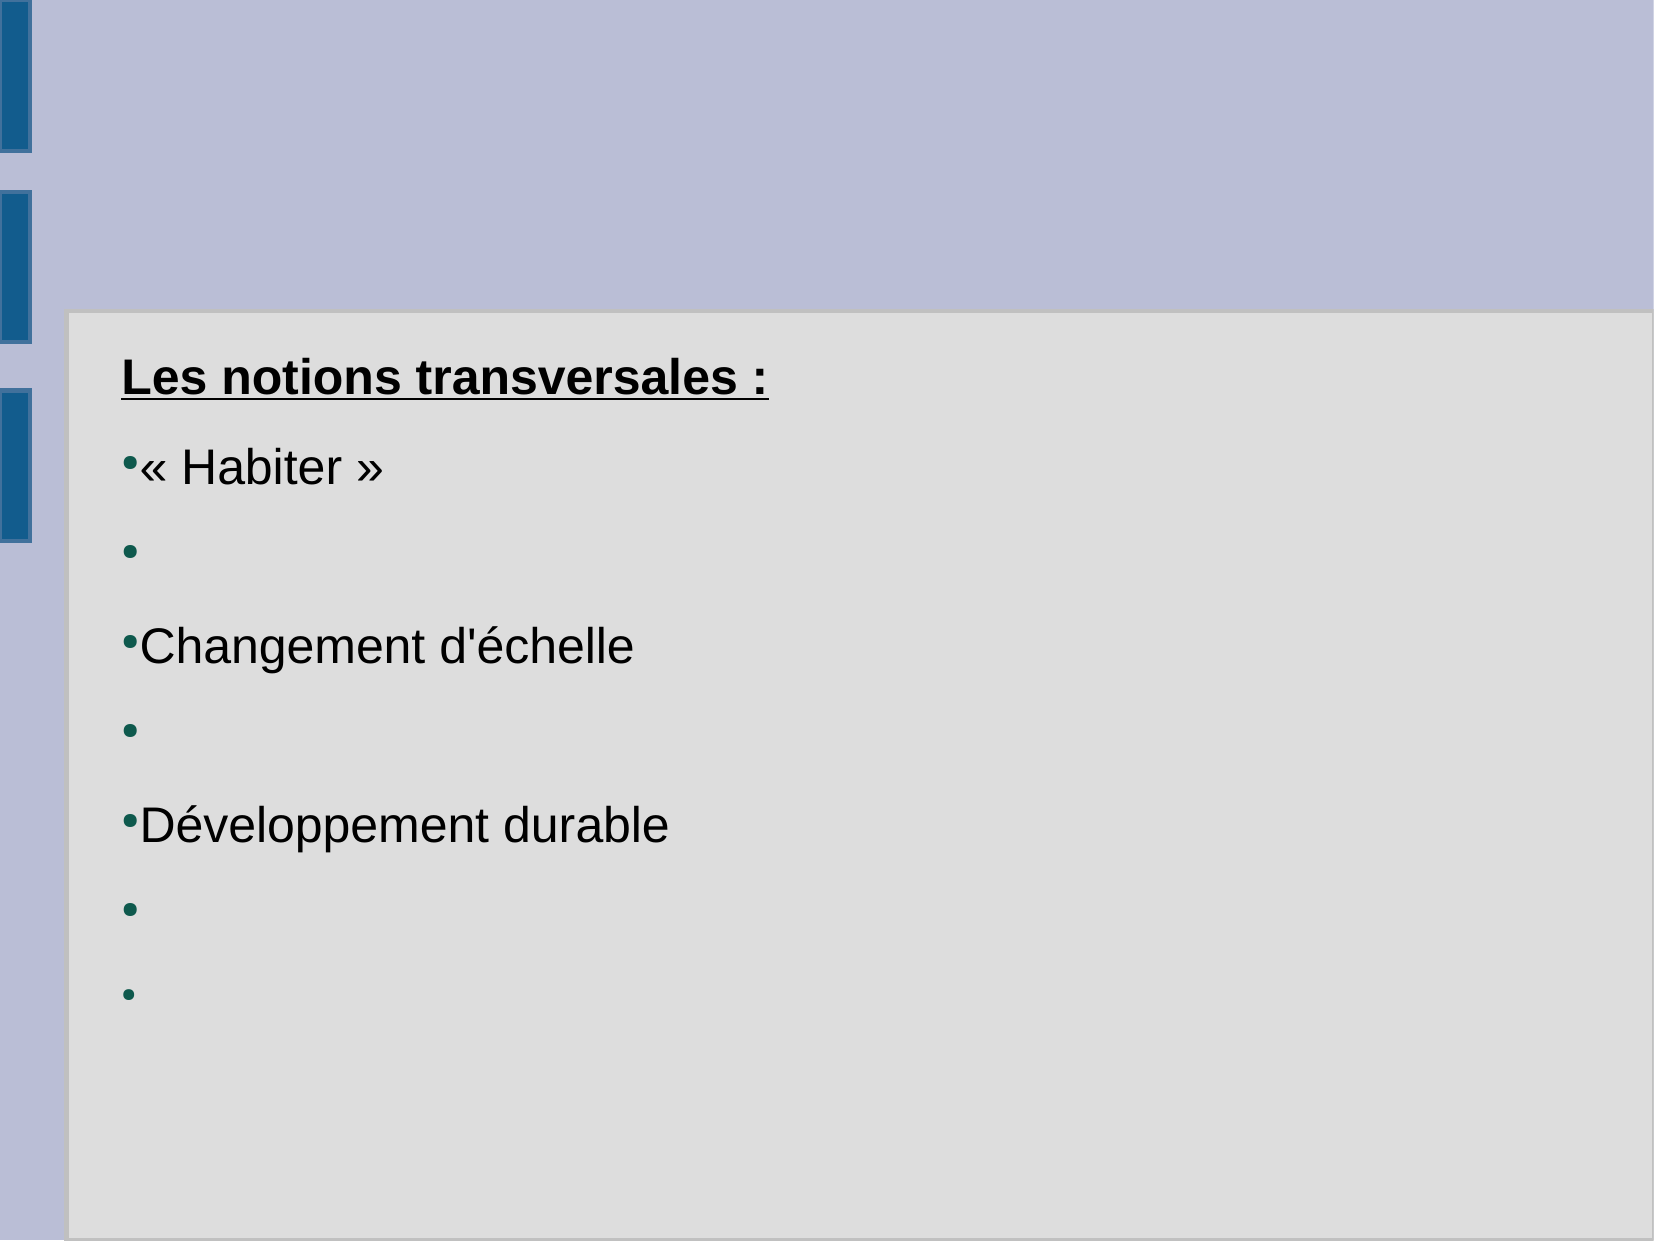

#
Les notions transversales :
« Habiter »
Changement d'échelle
Développement durable